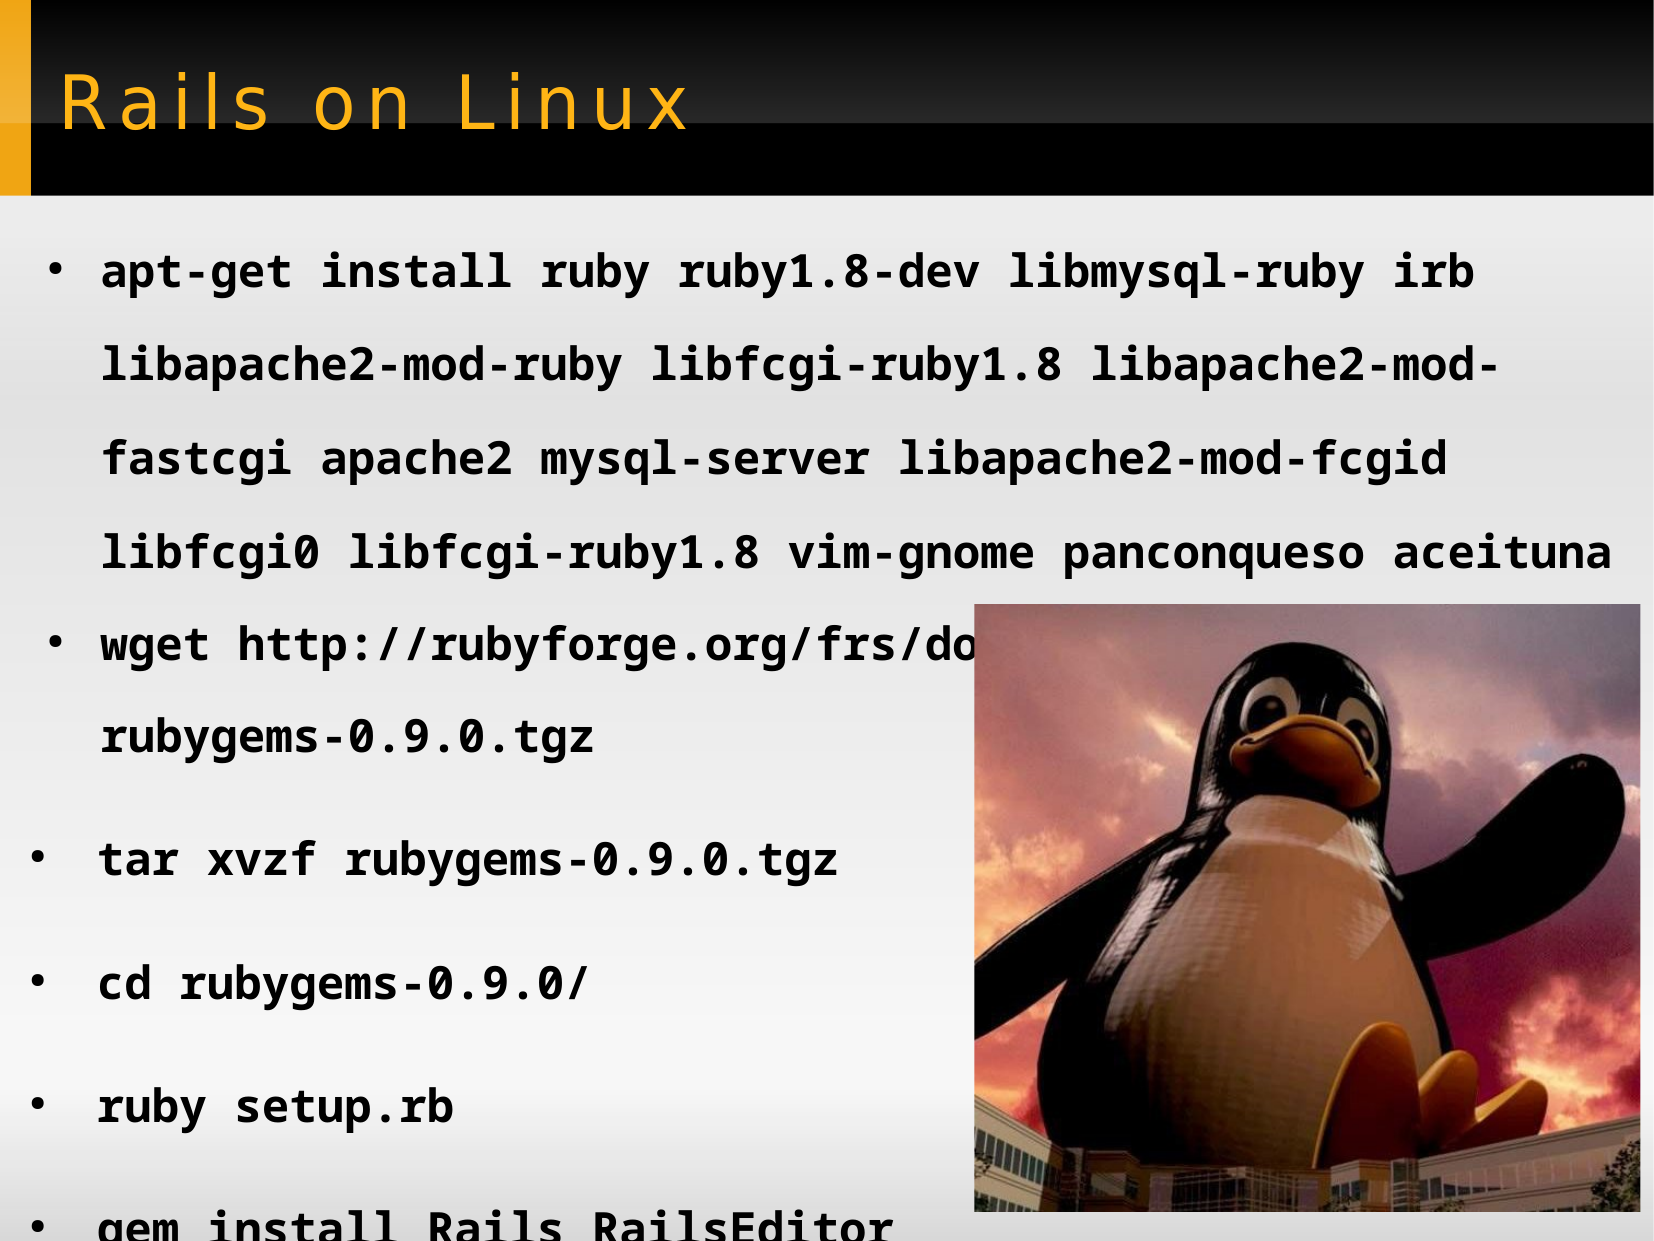

# Rails on Linux
apt-get install ruby ruby1.8-dev libmysql-ruby irb libapache2-mod-ruby libfcgi-ruby1.8 libapache2-mod-fastcgi apache2 mysql-server libapache2-mod-fcgid libfcgi0 libfcgi-ruby1.8 vim-gnome panconqueso aceituna
wget http://rubyforge.org/frs/download.php/11289/
rubygems-0.9.0.tgz
tar xvzf rubygems-0.9.0.tgz
cd rubygems-0.9.0/
ruby setup.rb
gem install Rails RailsEditor
 (gem se puede usar también en
 Windows y Mac)